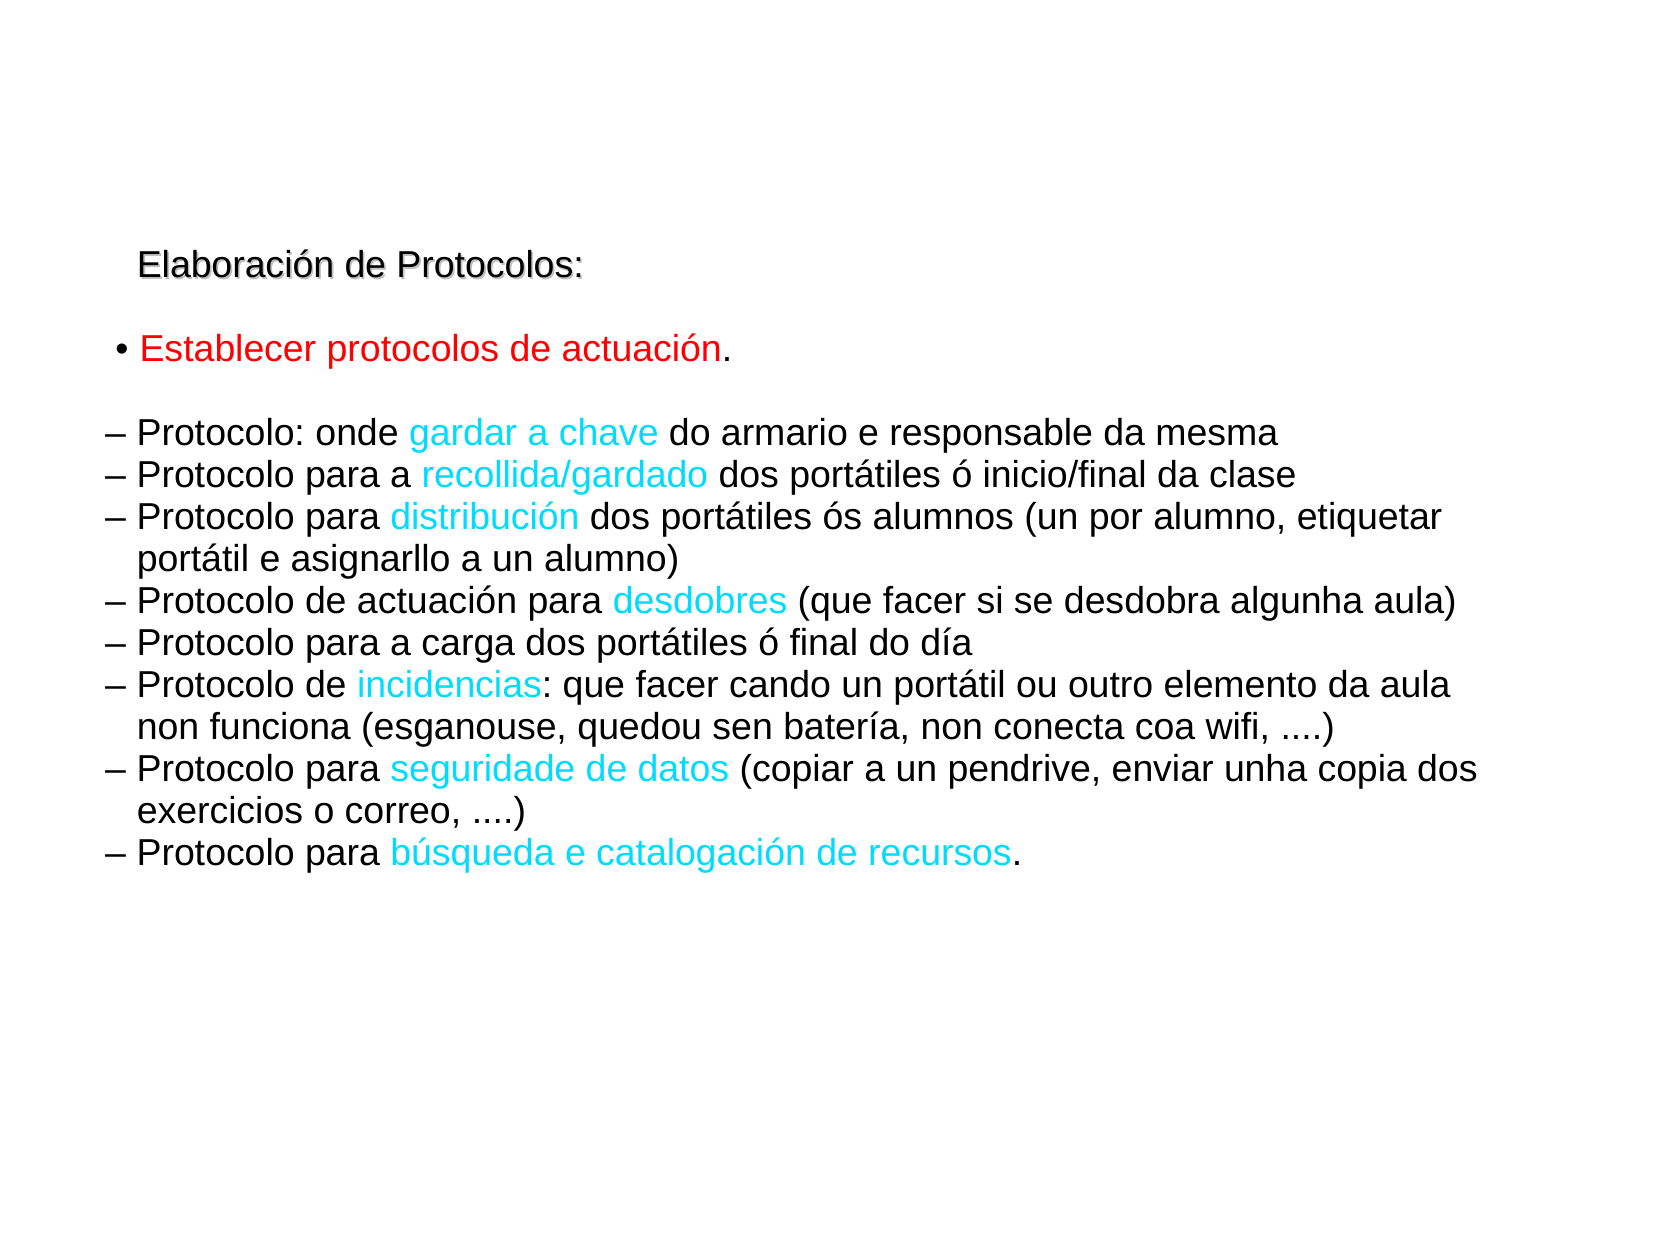

Elaboración de Protocolos:
 • Establecer protocolos de actuación.
 – Protocolo: onde gardar a chave do armario e responsable da mesma
 – Protocolo para a recollida/gardado dos portátiles ó inicio/final da clase
 – Protocolo para distribución dos portátiles ós alumnos (un por alumno, etiquetar
 portátil e asignarllo a un alumno)
 – Protocolo de actuación para desdobres (que facer si se desdobra algunha aula)
 – Protocolo para a carga dos portátiles ó final do día
 – Protocolo de incidencias: que facer cando un portátil ou outro elemento da aula
 non funciona (esganouse, quedou sen batería, non conecta coa wifi, ....)
 – Protocolo para seguridade de datos (copiar a un pendrive, enviar unha copia dos
 exercicios o correo, ....)
 – Protocolo para búsqueda e catalogación de recursos.